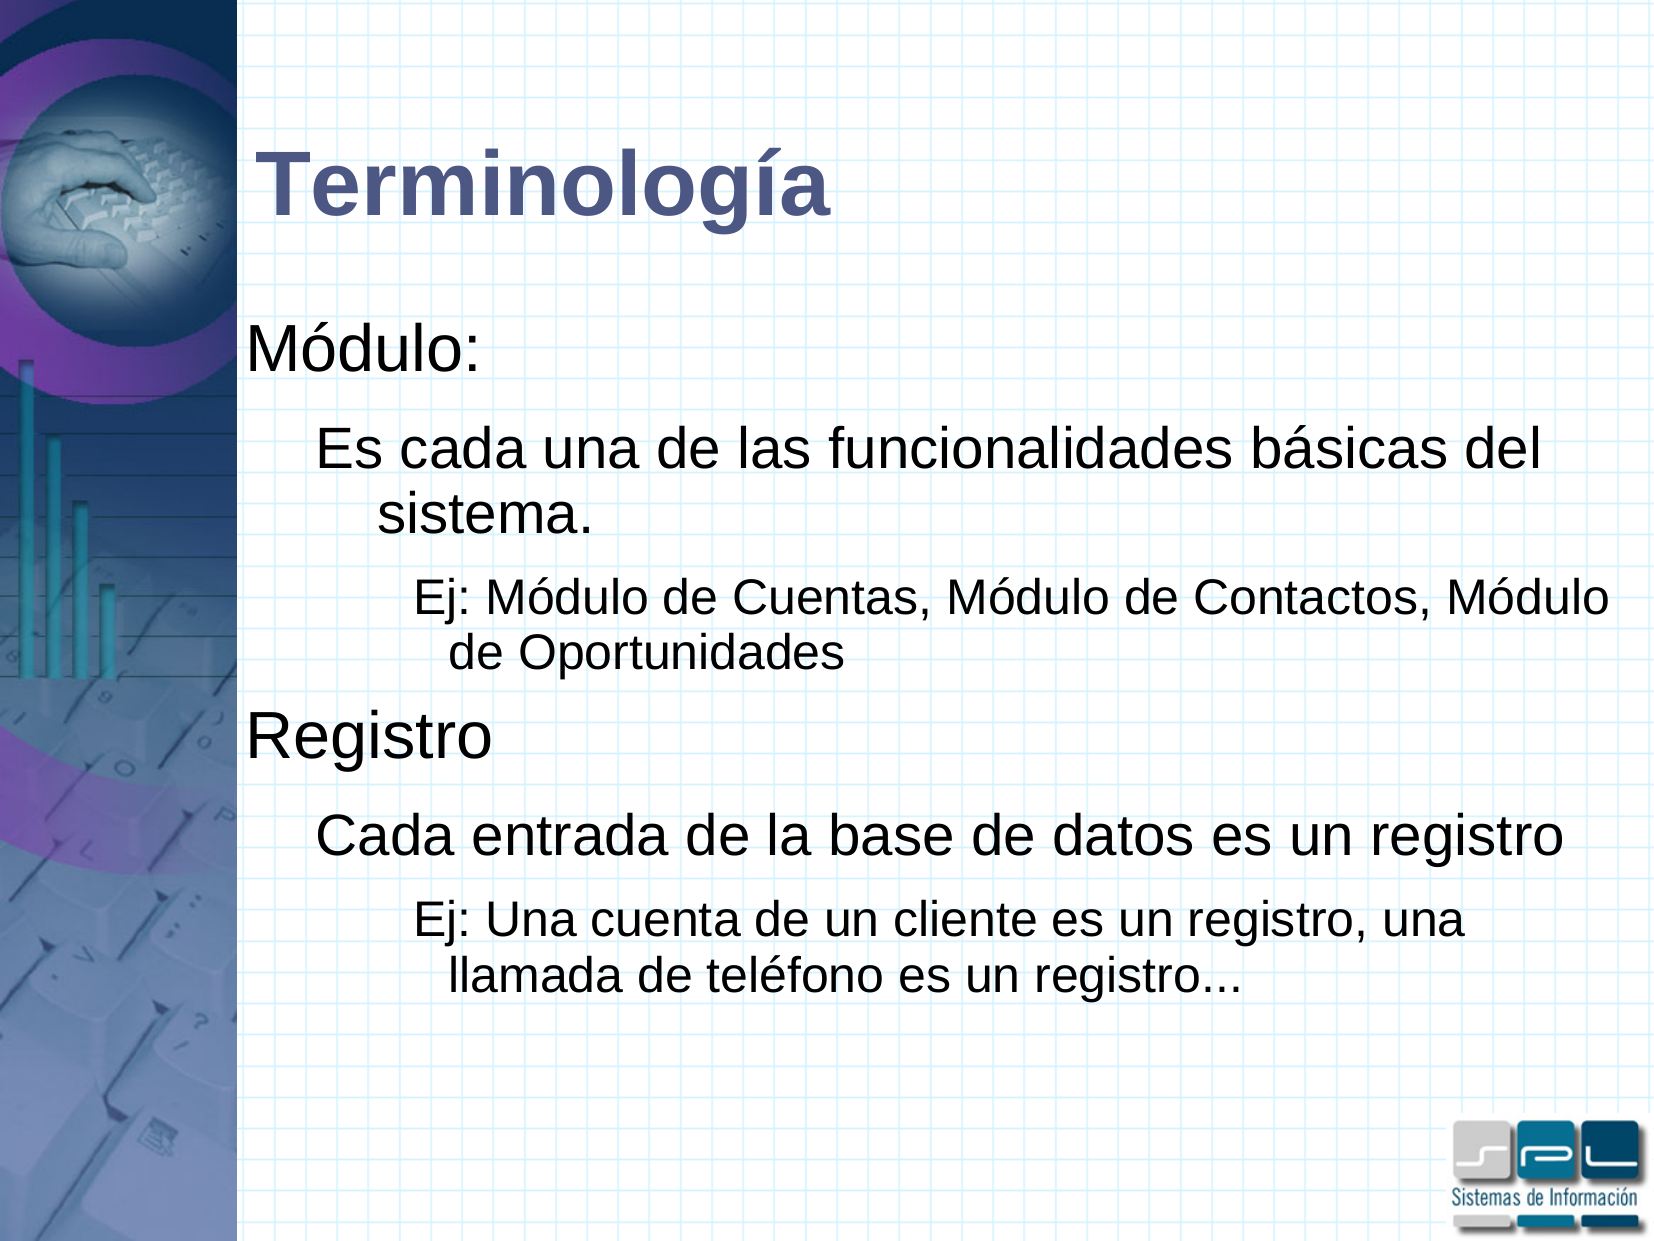

# Terminología
Módulo:
Es cada una de las funcionalidades básicas del sistema.
Ej: Módulo de Cuentas, Módulo de Contactos, Módulo de Oportunidades
Registro
Cada entrada de la base de datos es un registro
Ej: Una cuenta de un cliente es un registro, una llamada de teléfono es un registro...